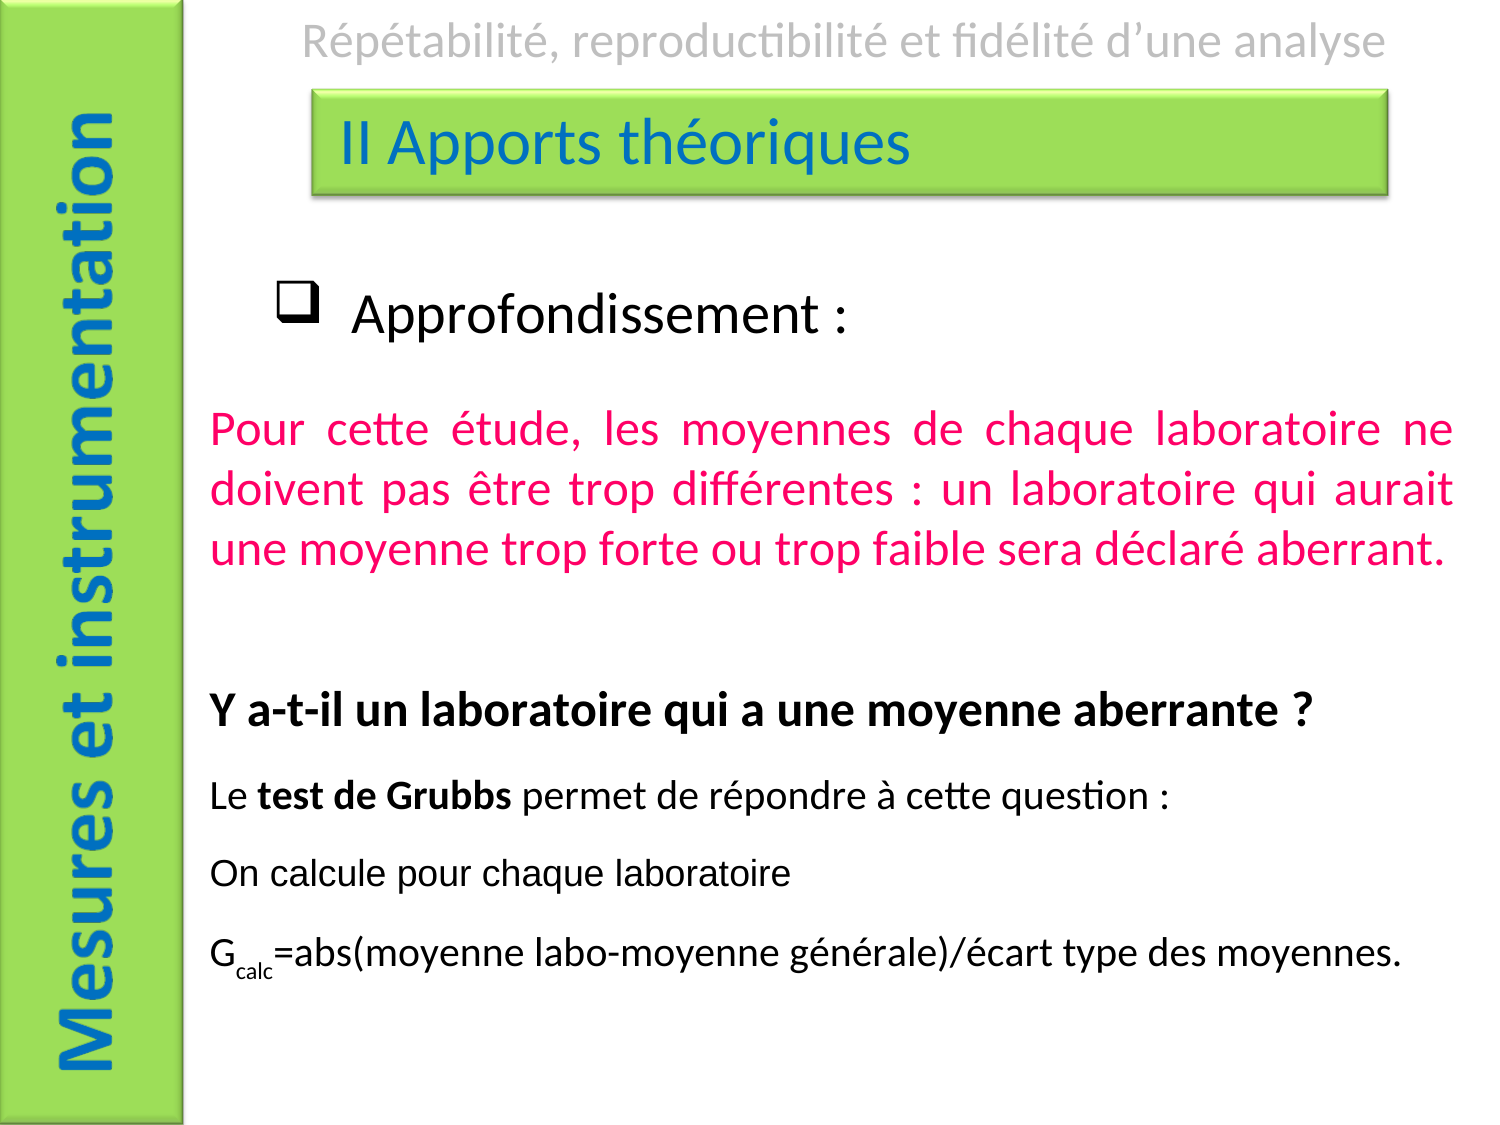

Répétabilité, reproductibilité et fidélité d’une analyse
II Apports théoriques
 Approfondissement :
# Pour cette étude, les moyennes de chaque laboratoire ne doivent pas être trop différentes : un laboratoire qui aurait une moyenne trop forte ou trop faible sera déclaré aberrant.
Y a-t-il un laboratoire qui a une moyenne aberrante ?
Le test de Grubbs permet de répondre à cette question :
On calcule pour chaque laboratoire
Gcalc=abs(moyenne labo-moyenne générale)/écart type des moyennes.